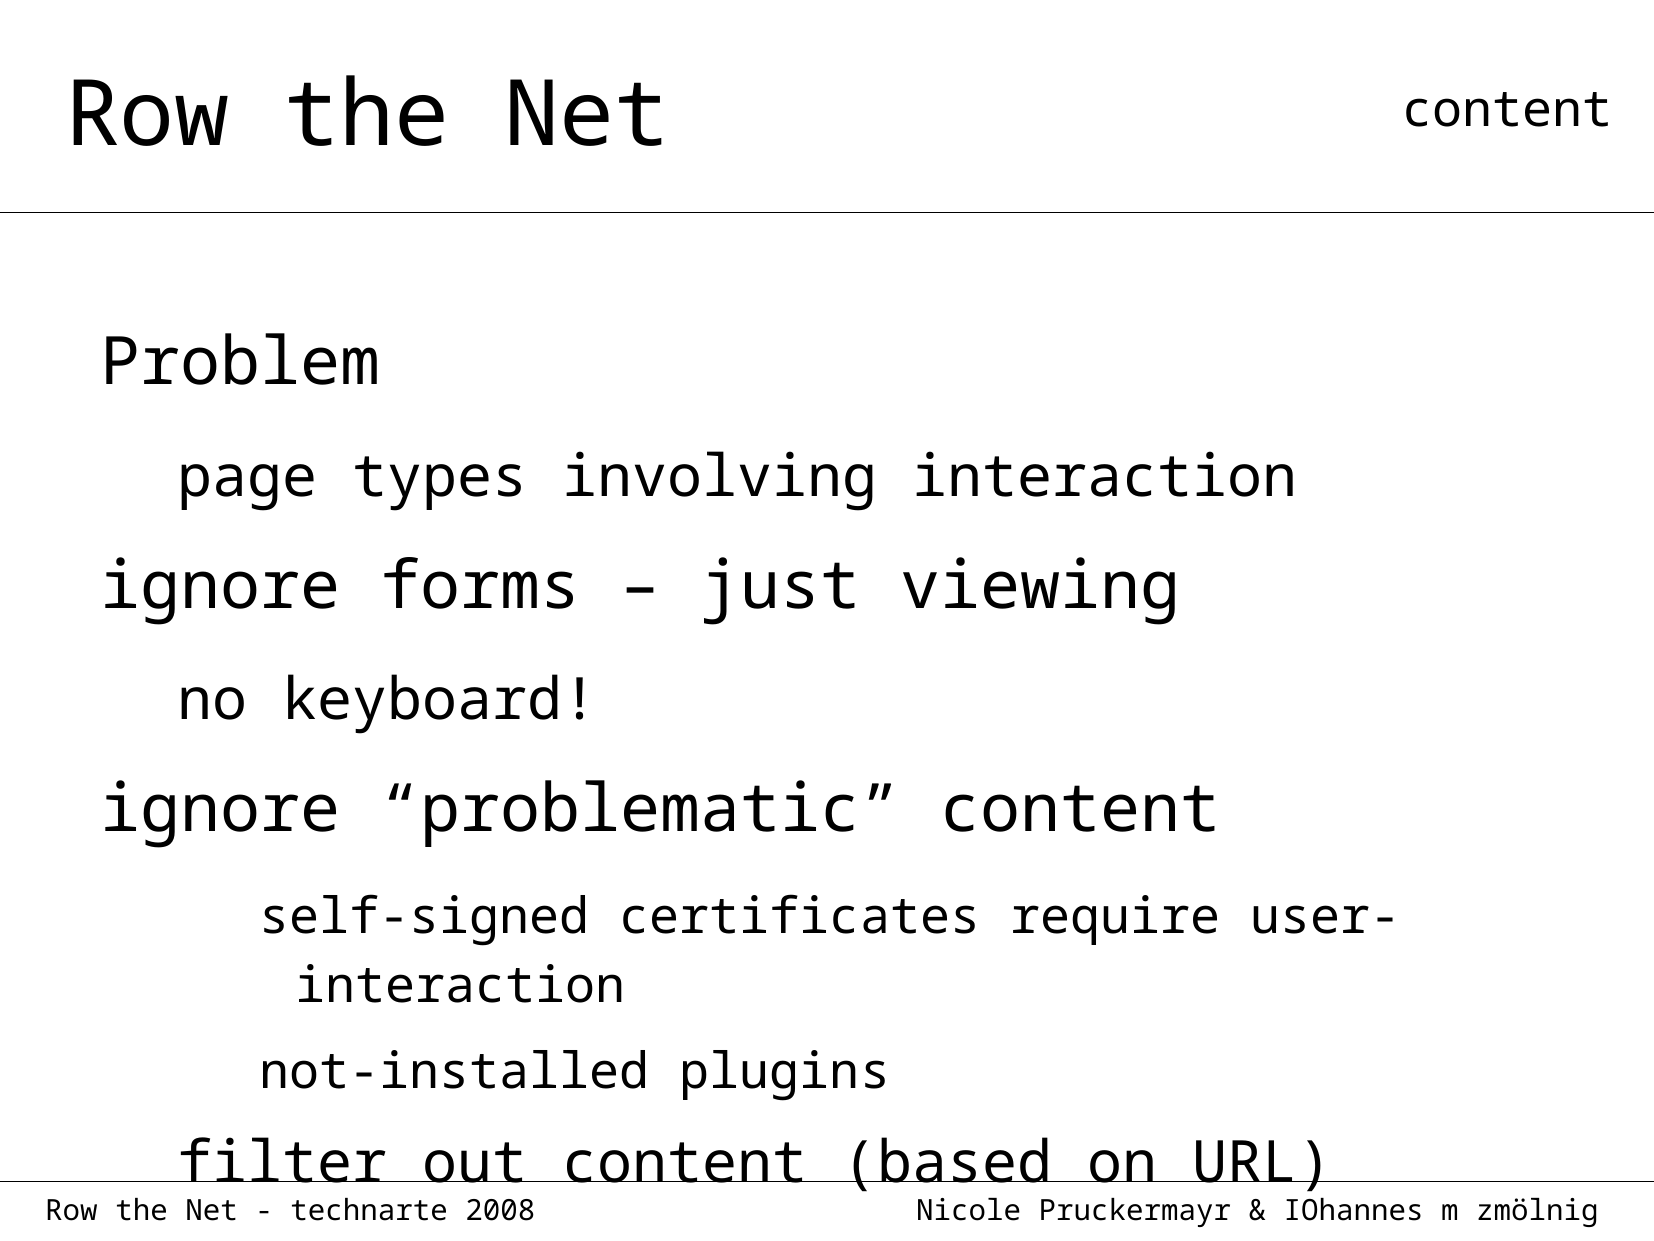

# content
Problem
page types involving interaction
ignore forms – just viewing
no keyboard!
ignore “problematic” content
self-signed certificates require user-interaction
not-installed plugins
filter out content (based on URL)